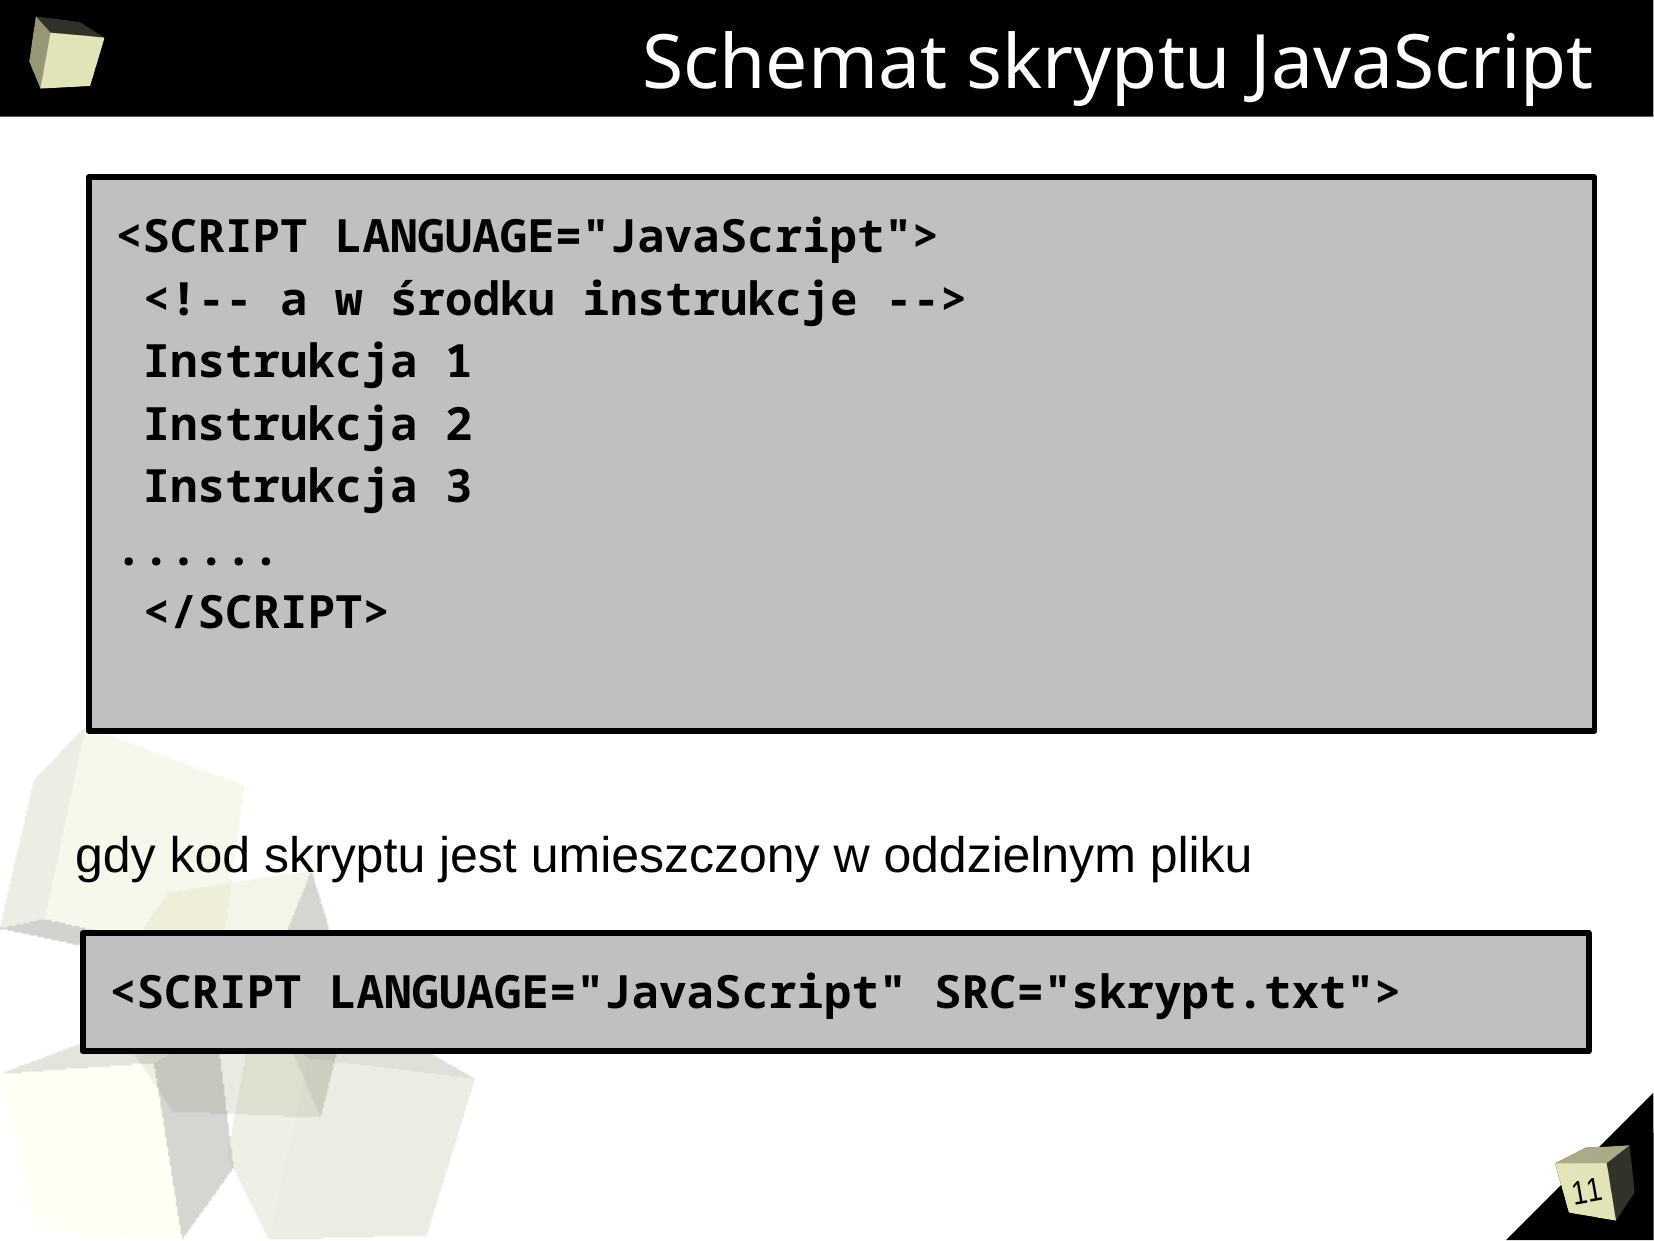

# Schemat skryptu JavaScript
<SCRIPT LANGUAGE="JavaScript">
 <!-- a w środku instrukcje -->
 Instrukcja 1
 Instrukcja 2
 Instrukcja 3
......
 </SCRIPT>
gdy kod skryptu jest umieszczony w oddzielnym pliku
<SCRIPT LANGUAGE="JavaScript" SRC="skrypt.txt">